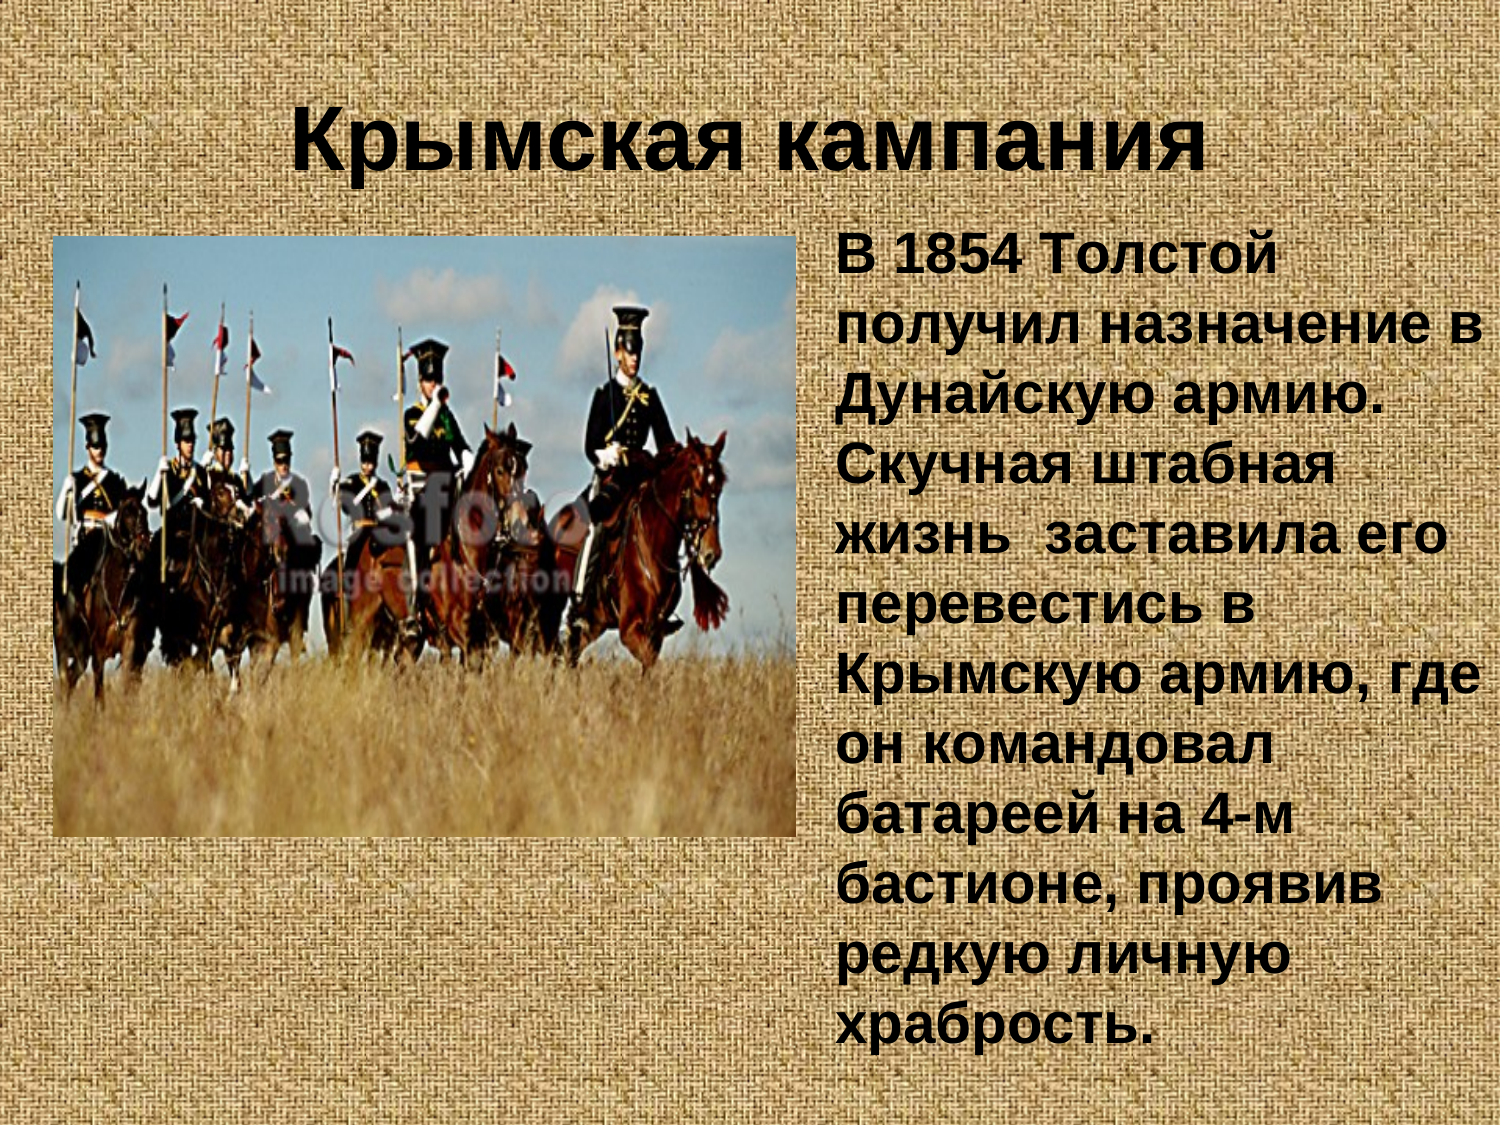

# Крымская кампания
В 1854 Толстой получил назначение в Дунайскую армию. Скучная штабная жизнь заставила его перевестись в Крымскую армию, где он командовал батареей на 4-м бастионе, проявив редкую личную храбрость.